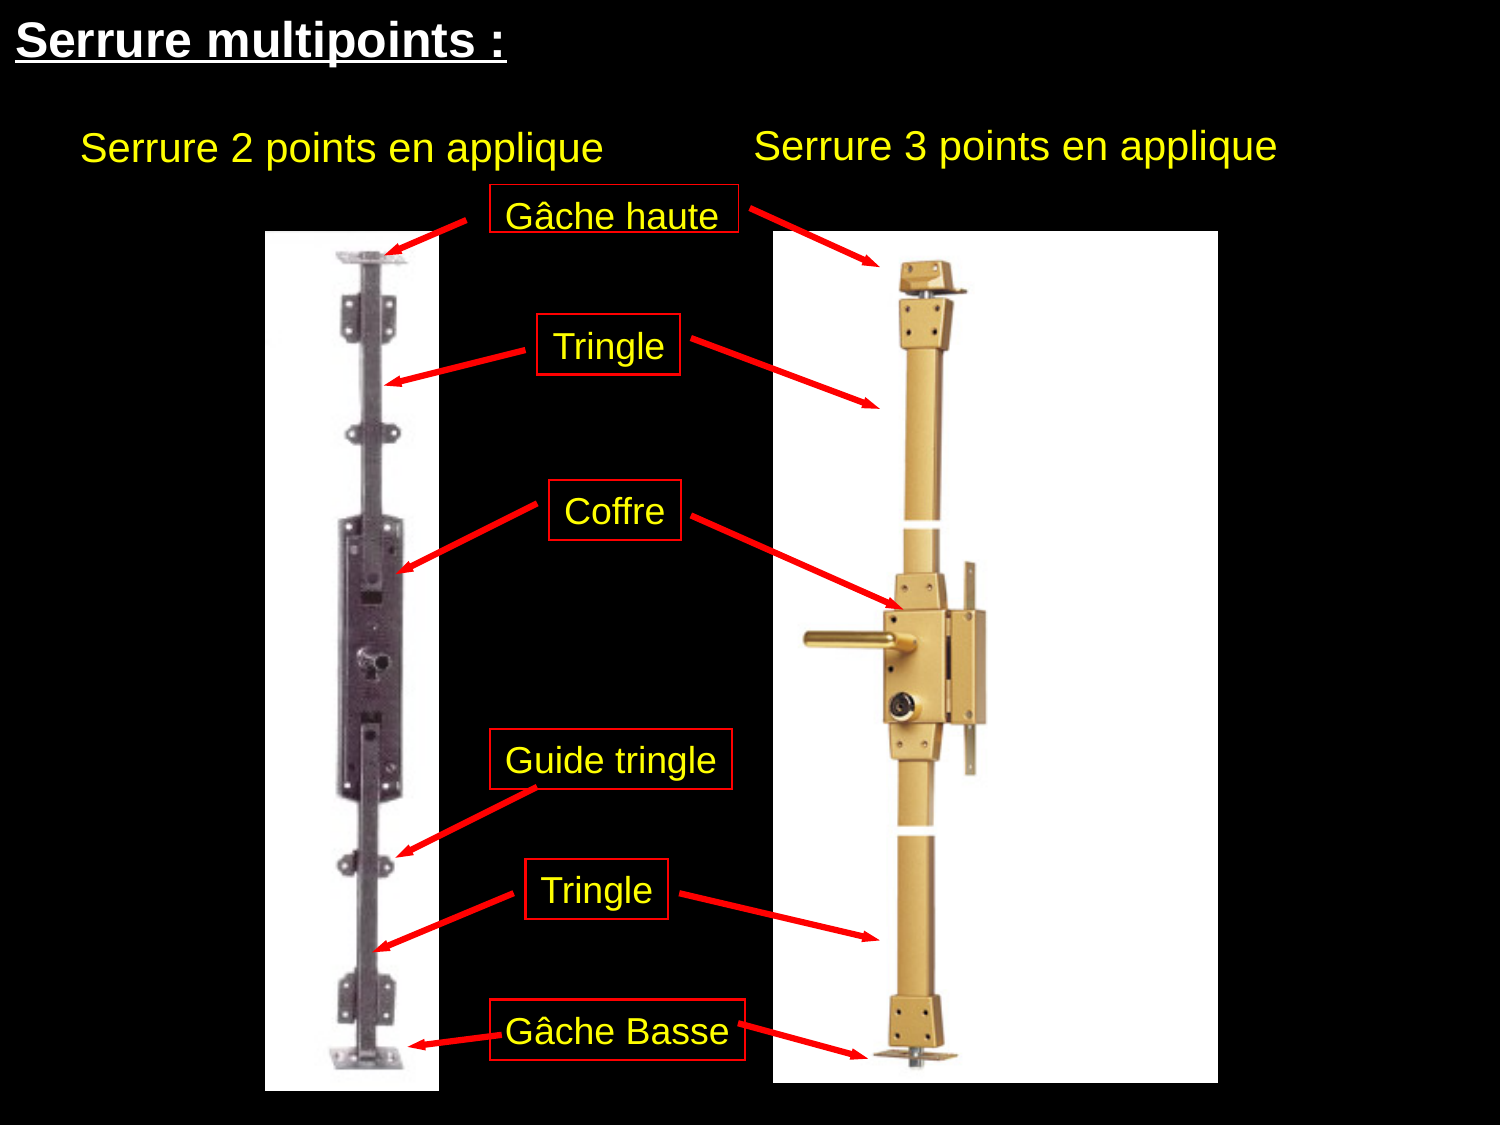

Serrure multipoints :
Serrure 3 points en applique
Serrure 2 points en applique
Gâche haute
Tringle
Coffre
Guide tringle
Tringle
Gâche Basse